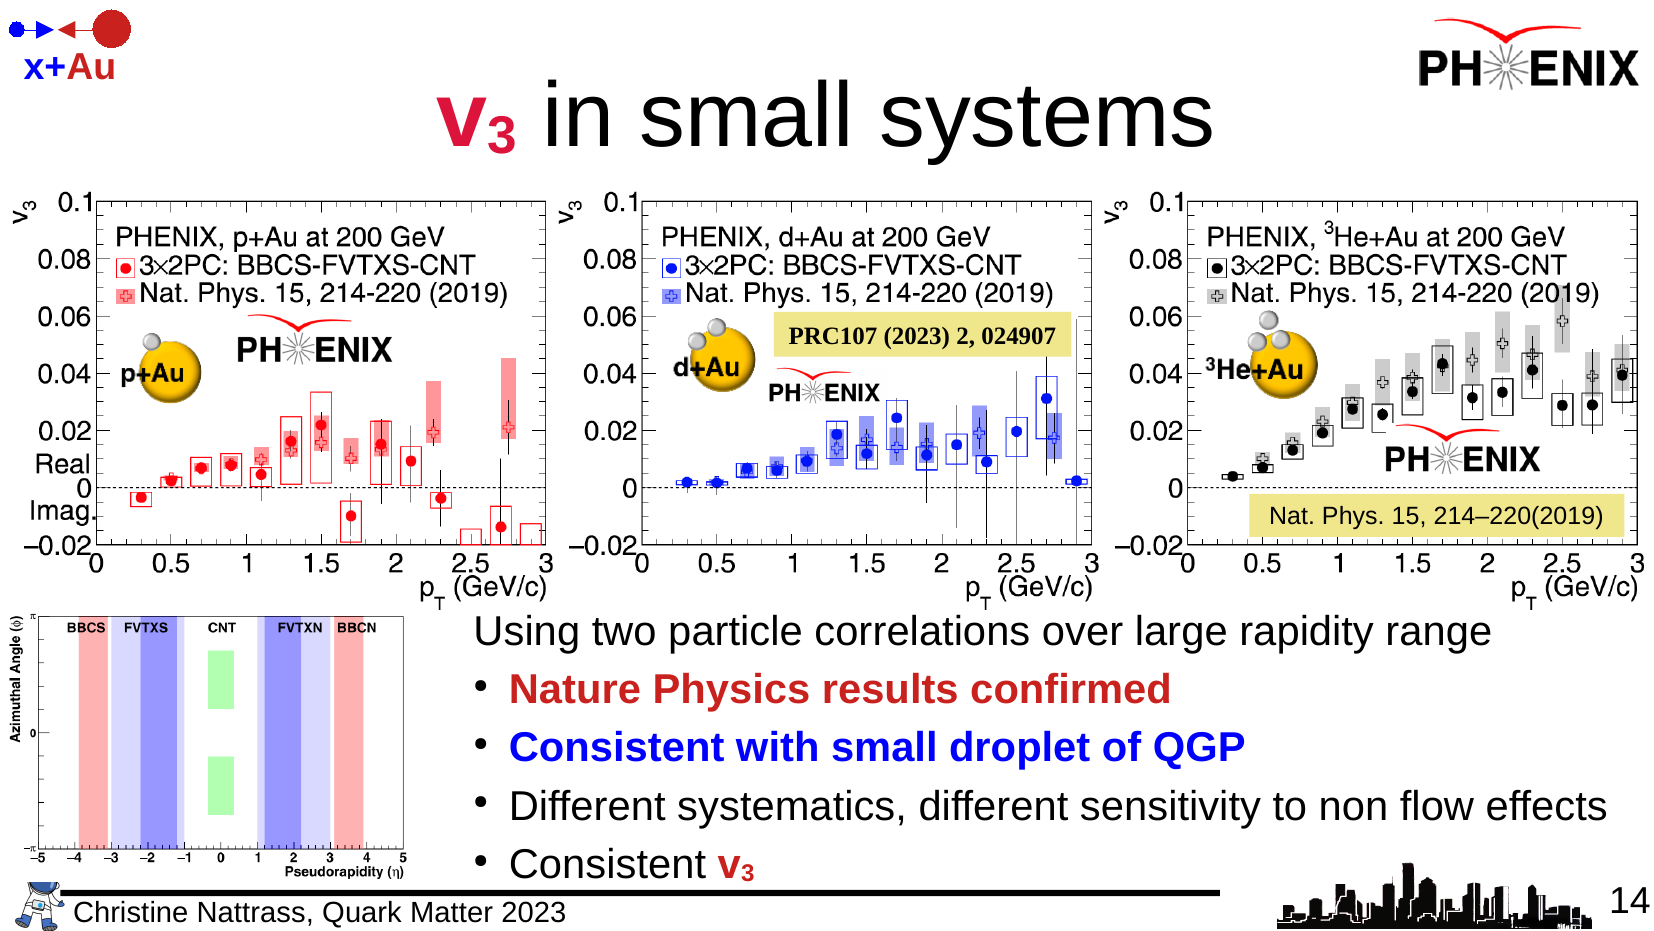

x+Au
# v3 in small systems
PRC107 (2023) 2, 024907
Nat. Phys. 15, 214–220(2019)
Using two particle correlations over large rapidity range
Nature Physics results confirmed
Consistent with small droplet of QGP
Different systematics, different sensitivity to non flow effects
Consistent v3